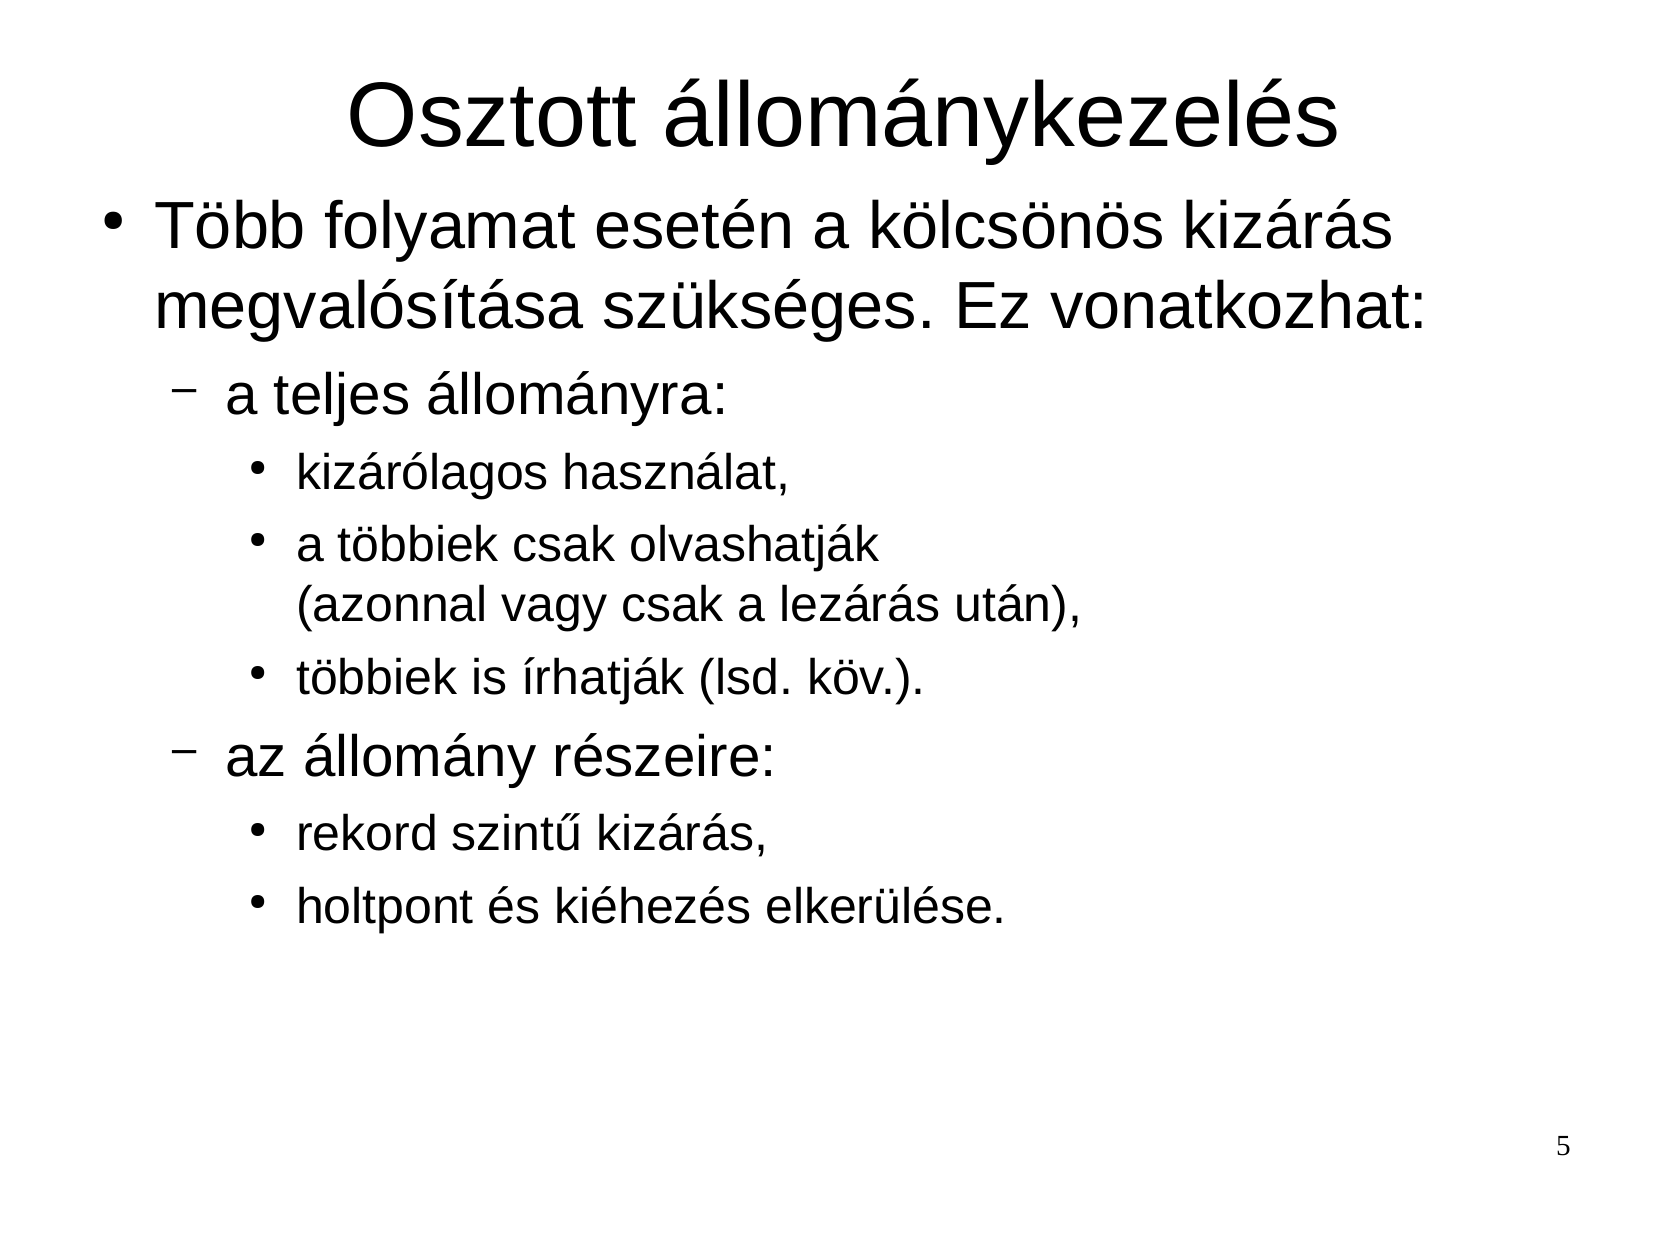

# Osztott állománykezelés
Több folyamat esetén a kölcsönös kizárás megvalósítása szükséges. Ez vonatkozhat:
a teljes állományra:
kizárólagos használat,
a többiek csak olvashatják
(azonnal vagy csak a lezárás után),
többiek is írhatják (lsd. köv.).
az állomány részeire:
rekord szintű kizárás,
holtpont és kiéhezés elkerülése.
5